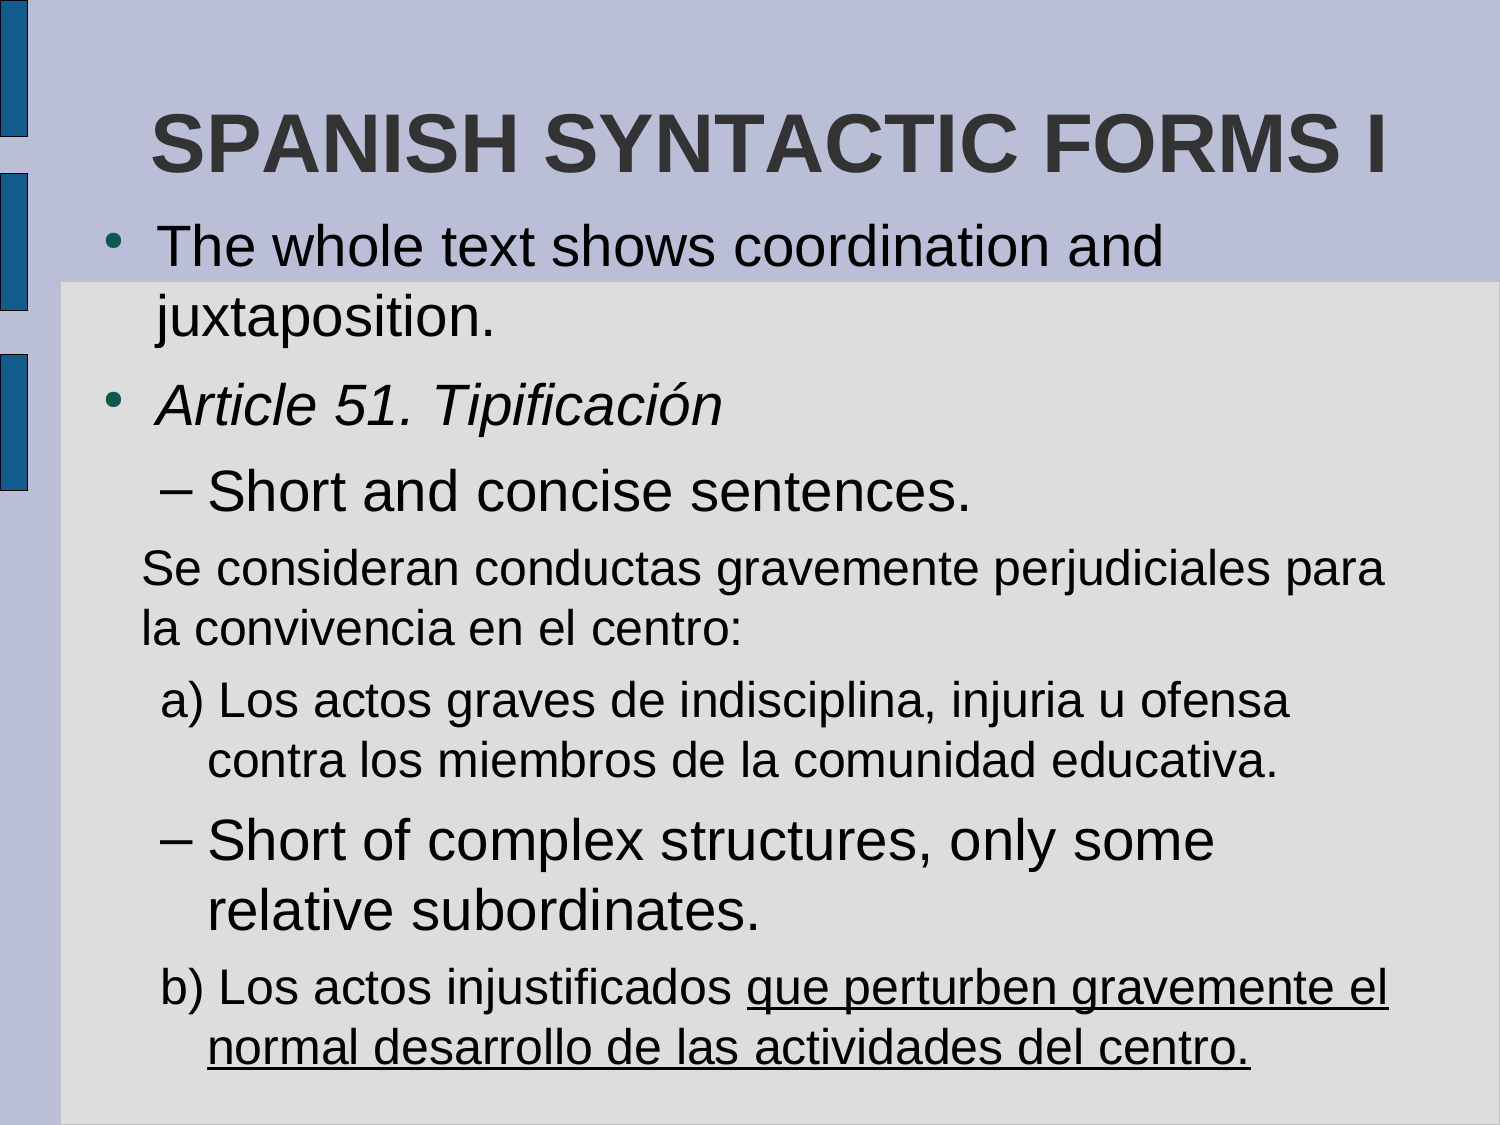

# SPANISH SYNTACTIC FORMS I
The whole text shows coordination and juxtaposition.
Article 51. Tipificación
Short and concise sentences.
	Se consideran conductas gravemente perjudiciales para la convivencia en el centro:
a) Los actos graves de indisciplina, injuria u ofensa contra los miembros de la comunidad educativa.
Short of complex structures, only some relative subordinates.
b) Los actos injustificados que perturben gravemente el normal desarrollo de las actividades del centro.